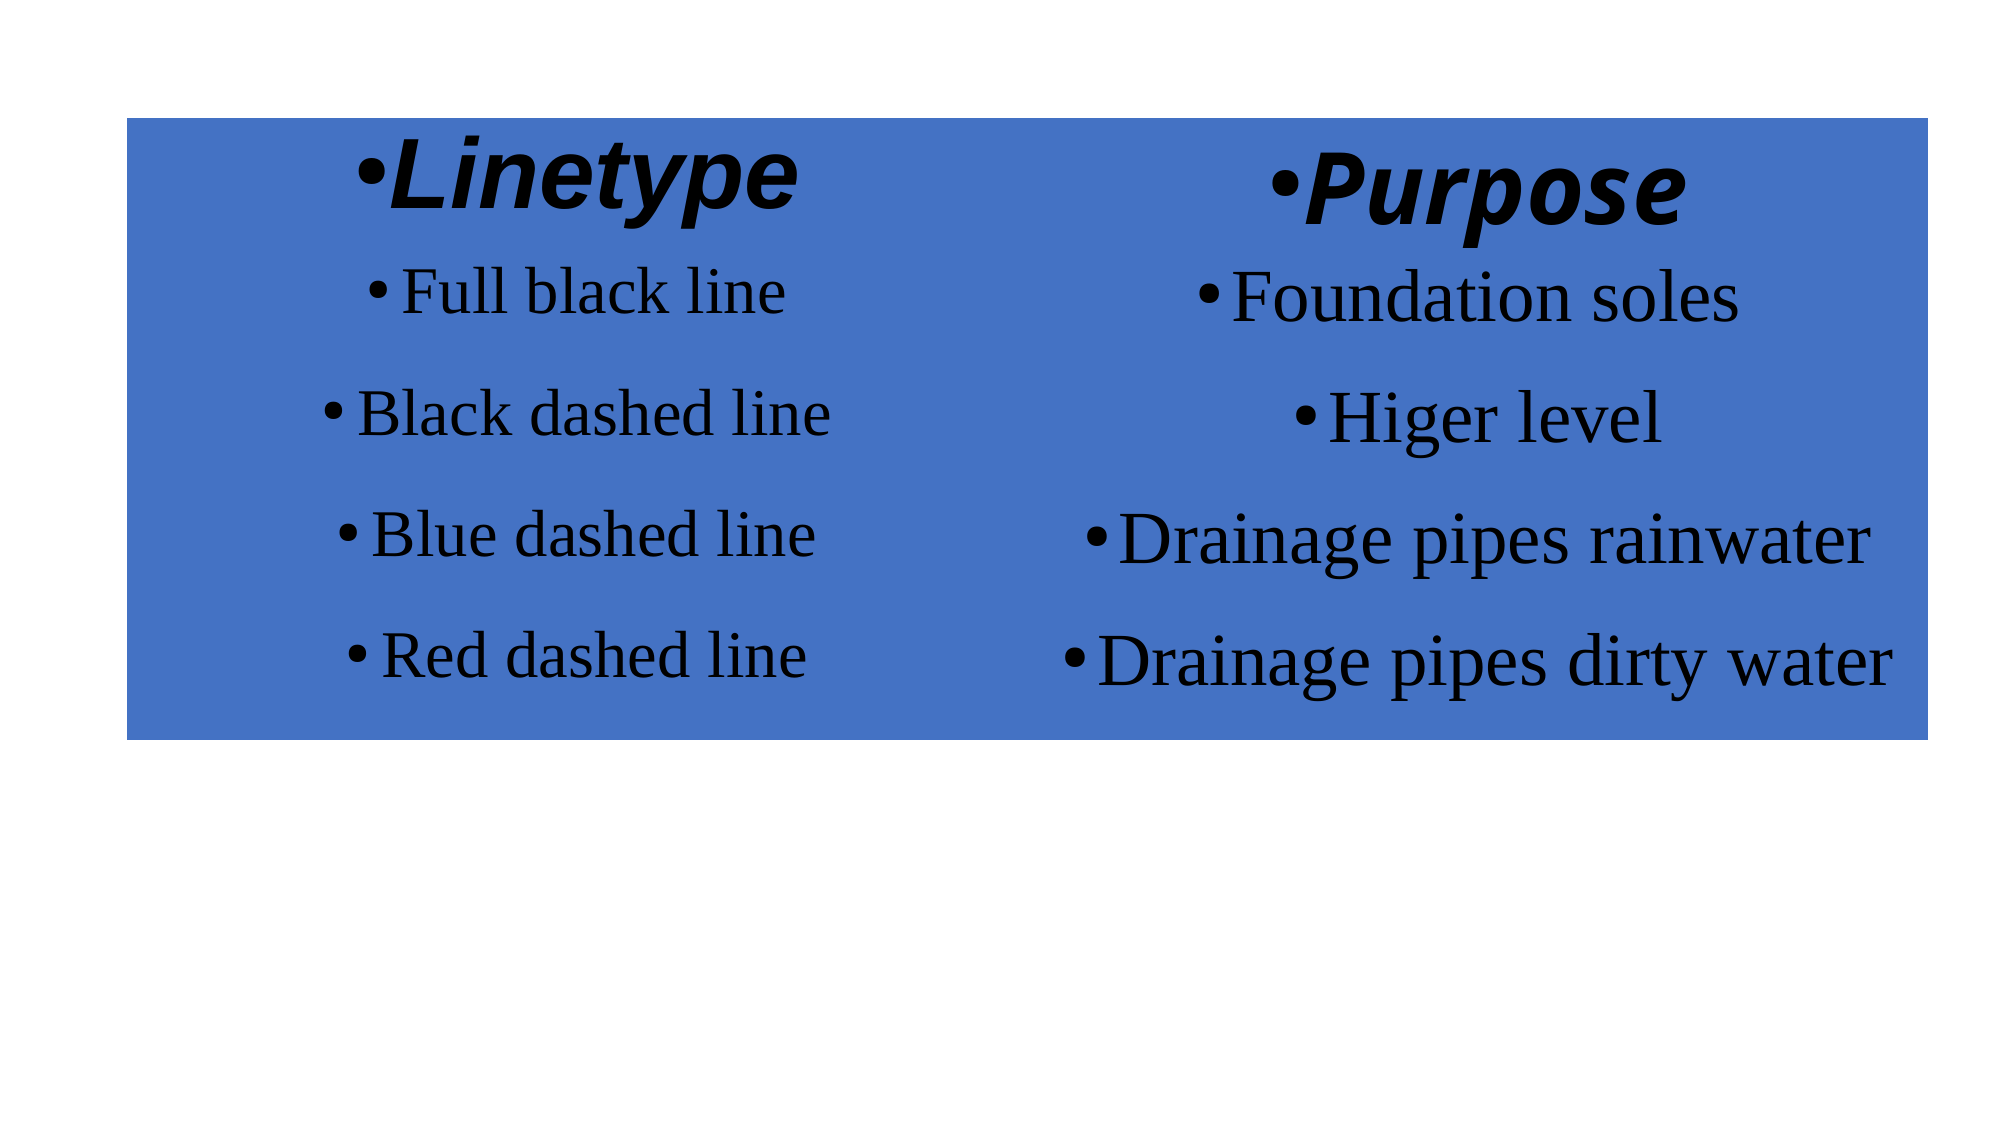

| Linetype | Purpose |
| --- | --- |
| Full black line | Foundation soles |
| Black dashed line | Higer level |
| Blue dashed line | Drainage pipes rainwater |
| Red dashed line | Drainage pipes dirty water |